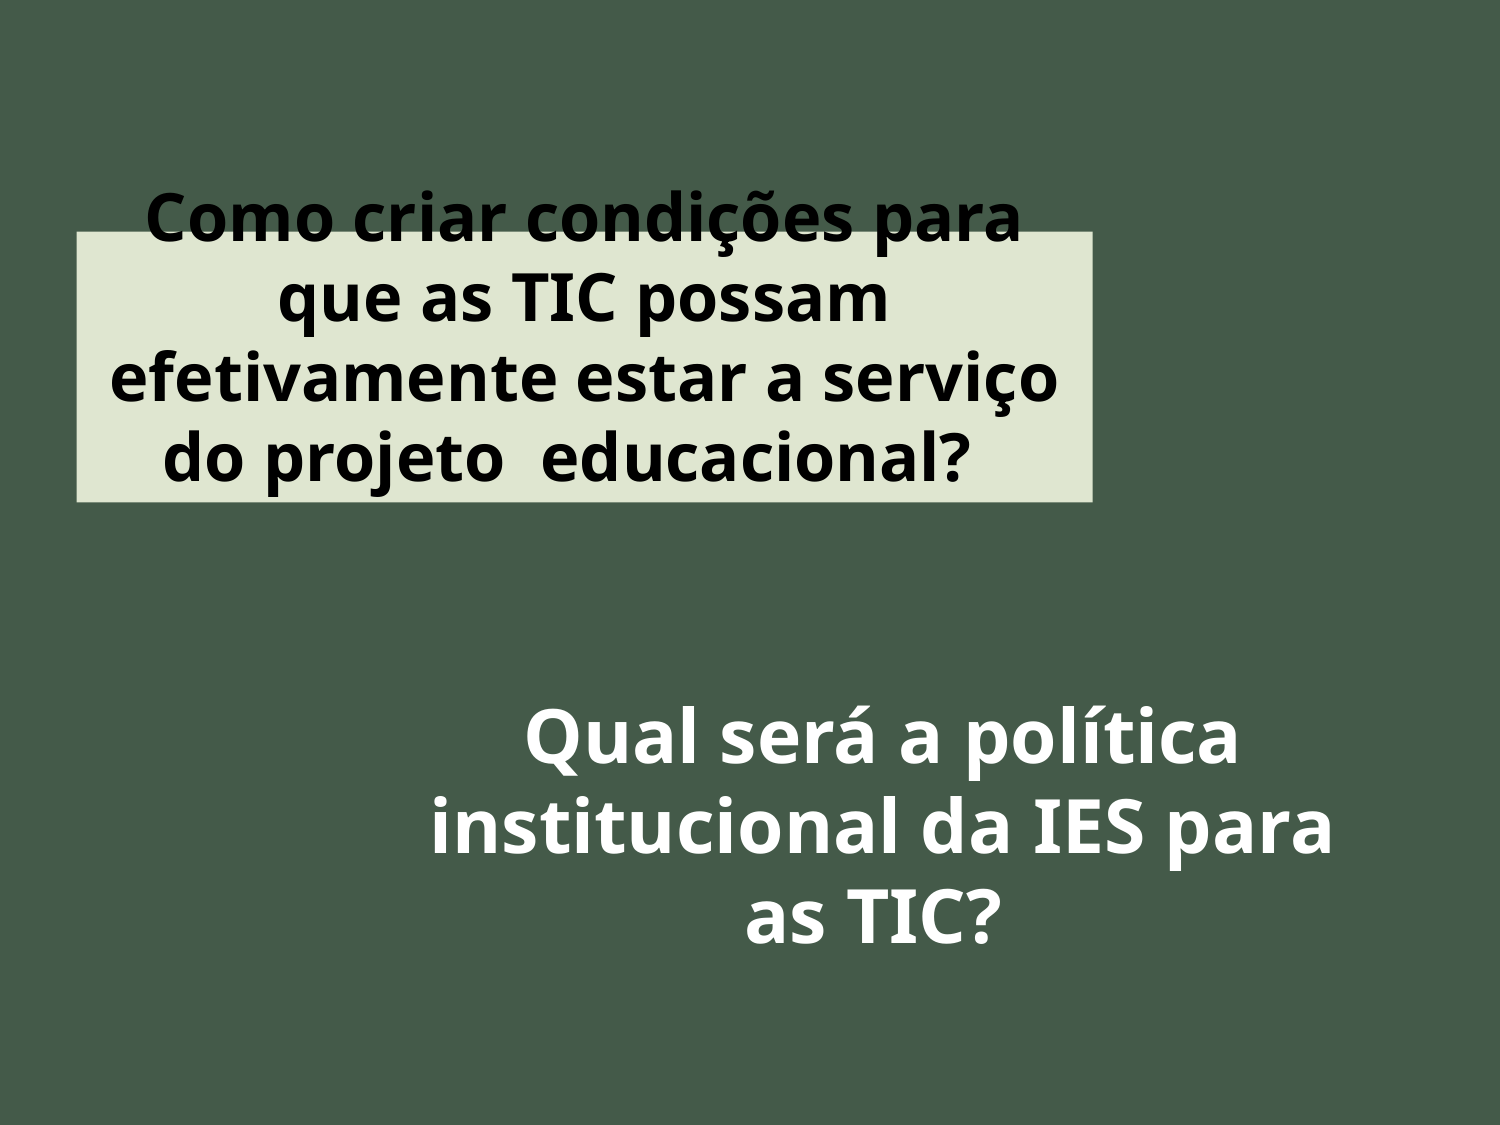

# Como criar condições para que as TIC possam efetivamente estar a serviço do projeto educacional?
Qual será a política institucional da IES para as TIC?